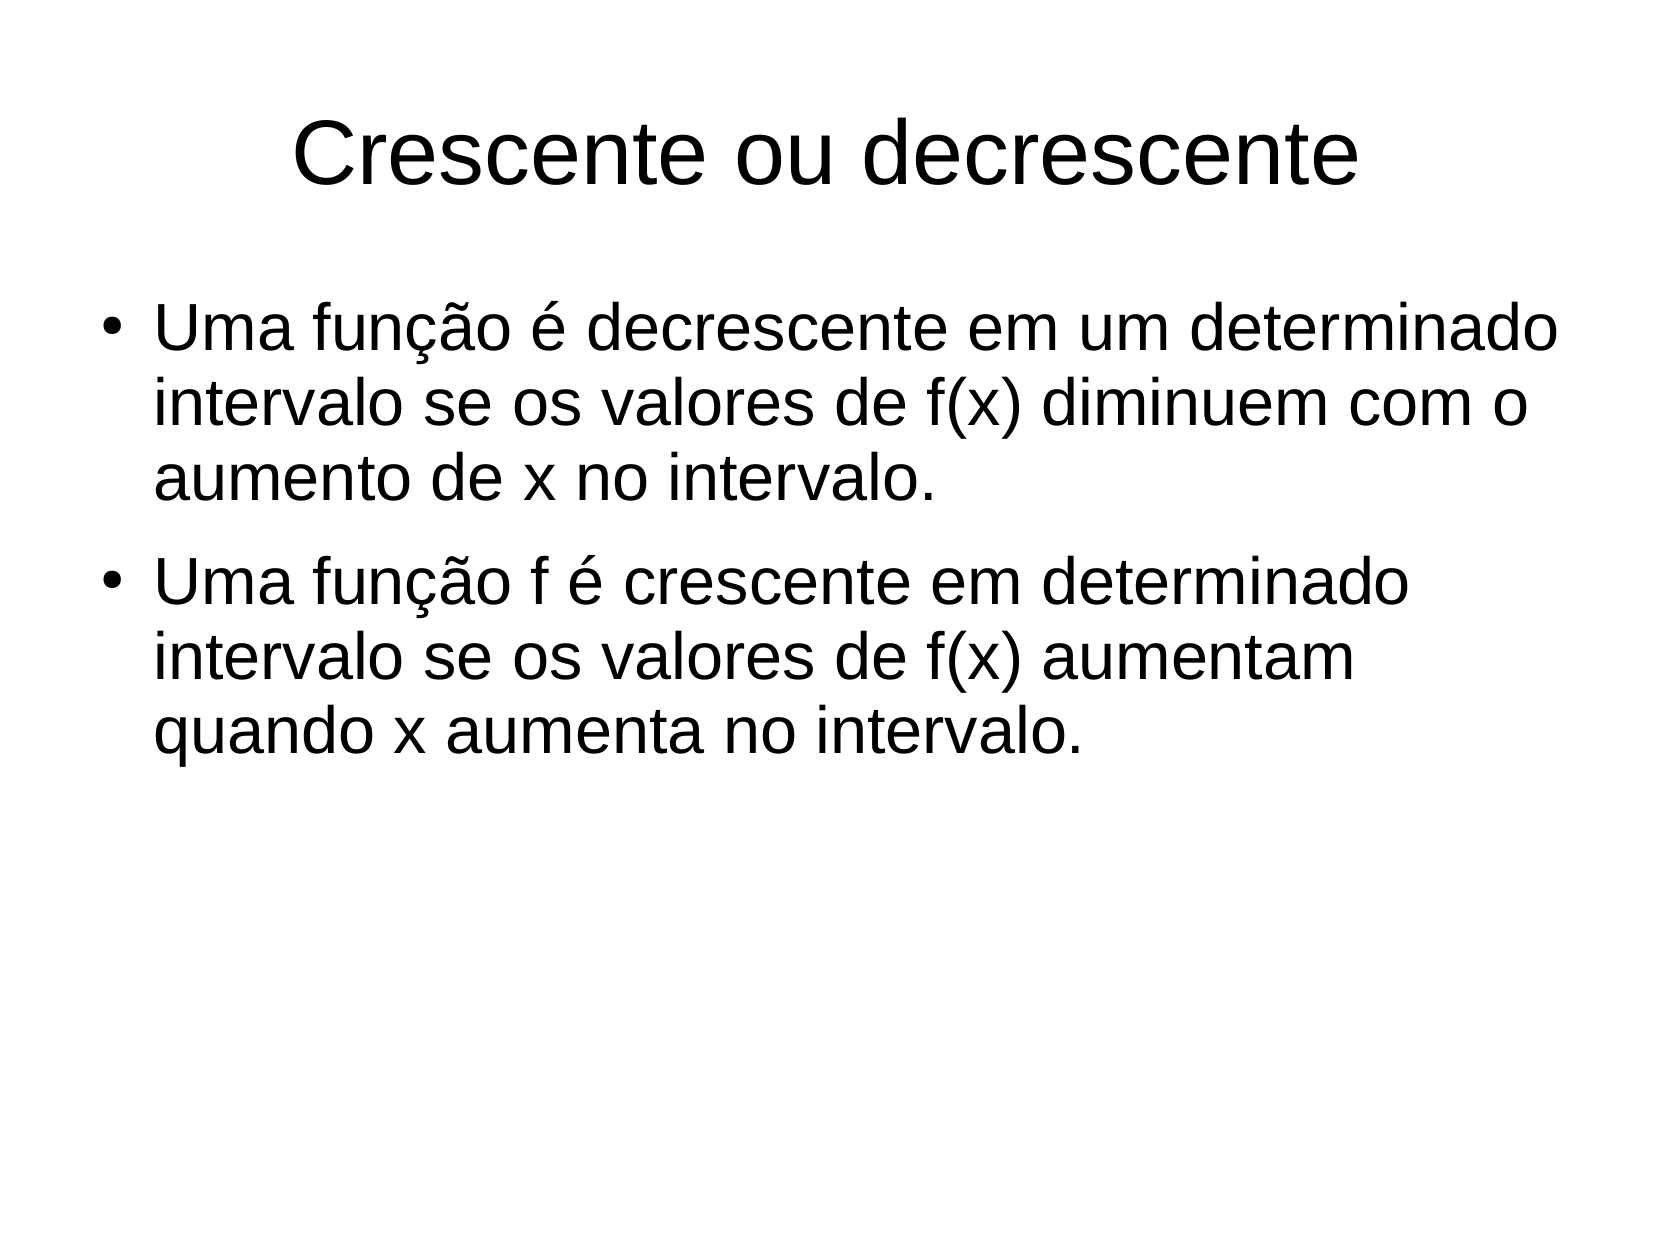

# Crescente ou decrescente
Uma função é decrescente em um determinado intervalo se os valores de f(x) diminuem com o aumento de x no intervalo.
Uma função f é crescente em determinado intervalo se os valores de f(x) aumentam quando x aumenta no intervalo.